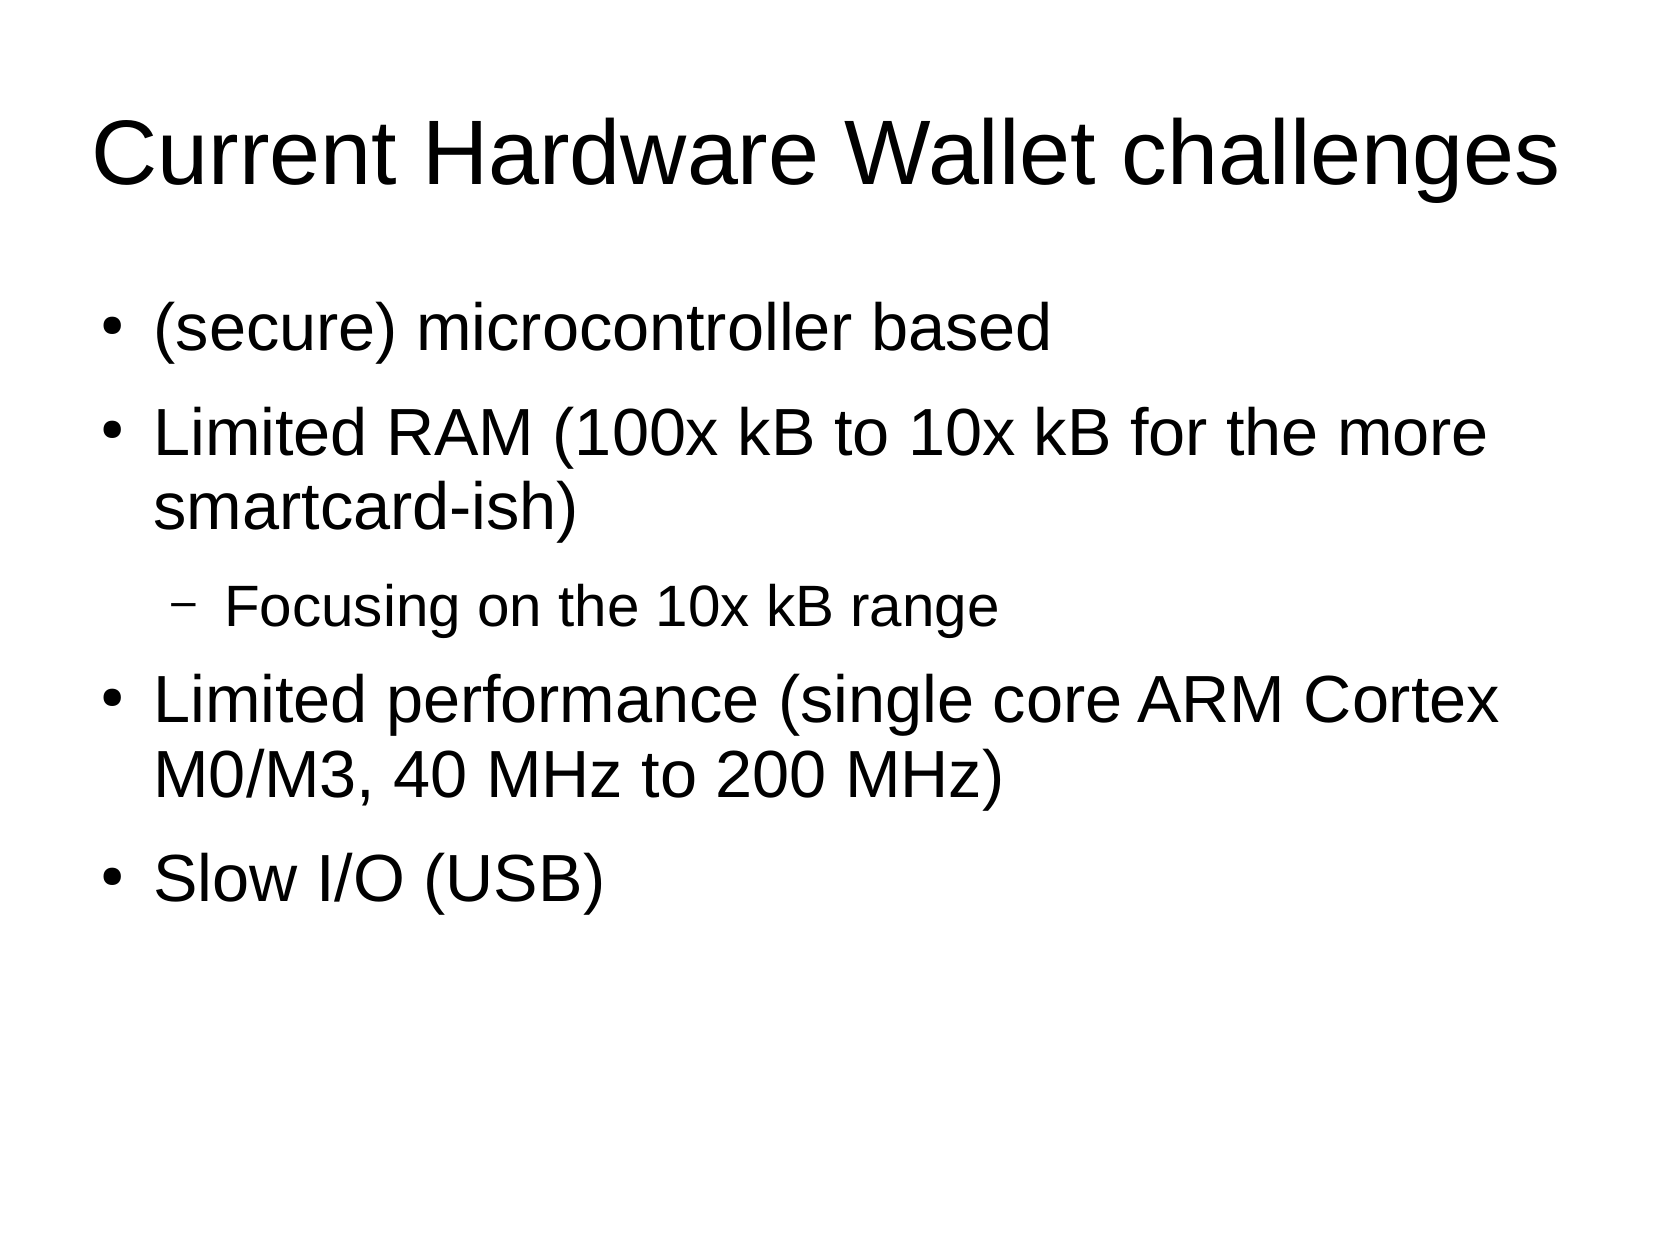

# Current Hardware Wallet challenges
(secure) microcontroller based
Limited RAM (100x kB to 10x kB for the more smartcard-ish)
Focusing on the 10x kB range
Limited performance (single core ARM Cortex M0/M3, 40 MHz to 200 MHz)
Slow I/O (USB)